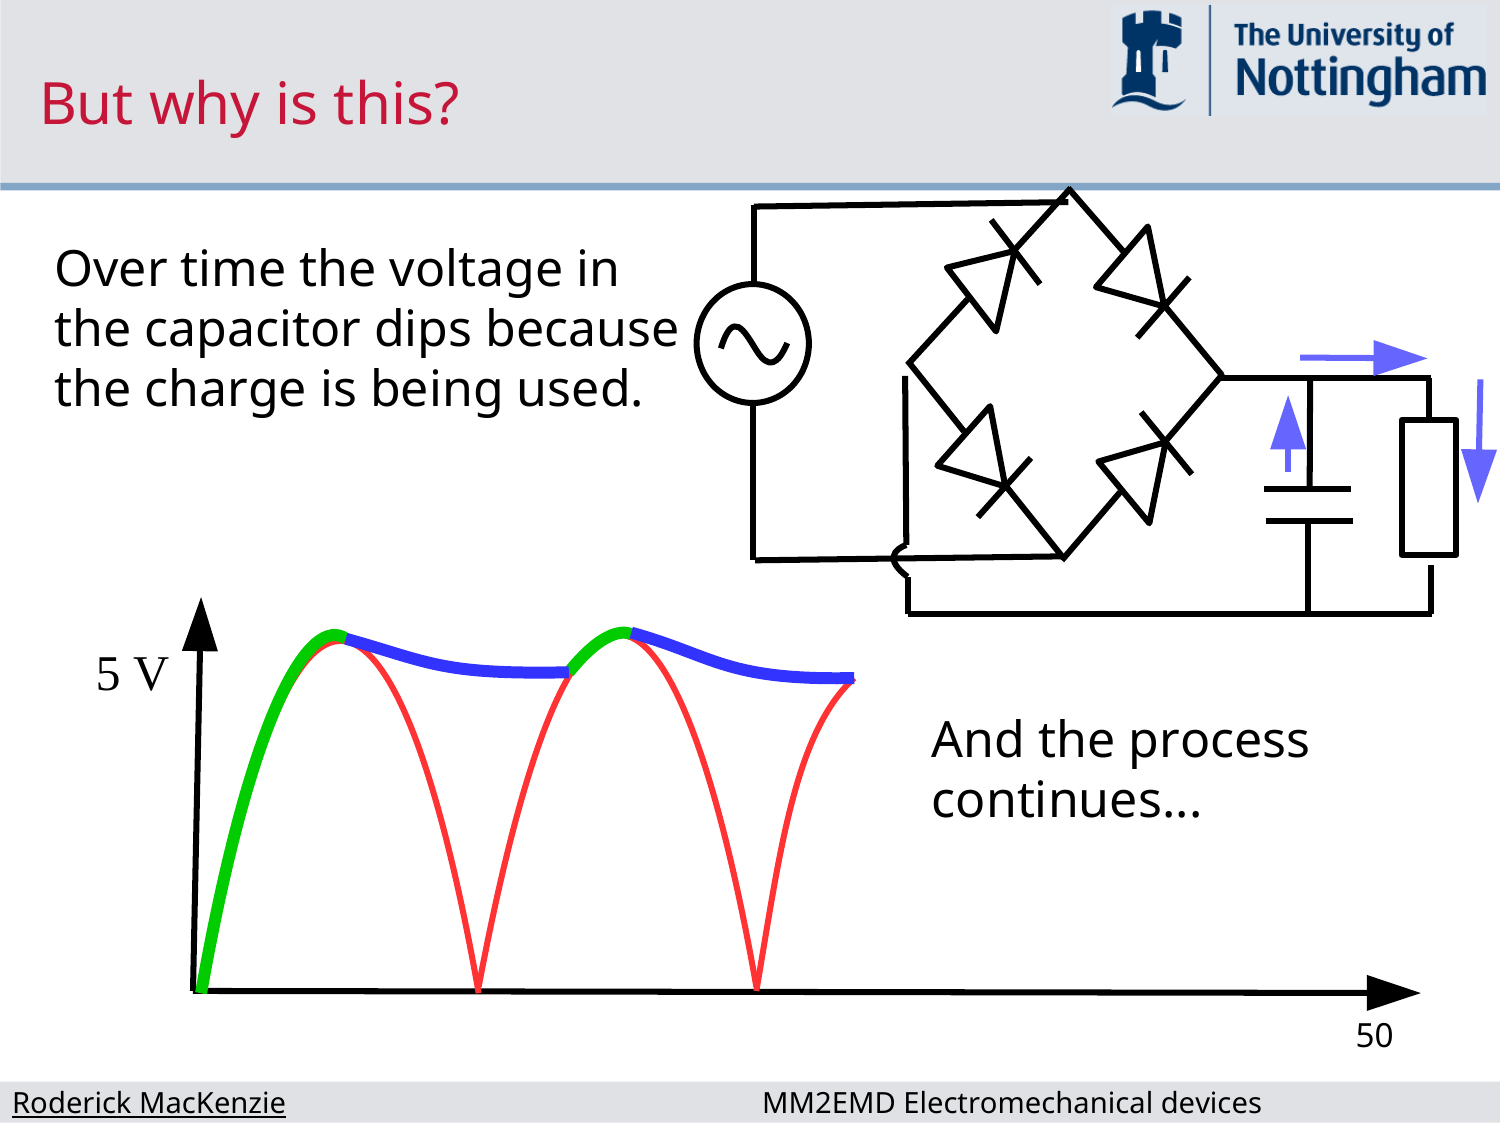

# But why is this?
Over time the voltage in the capacitor dips because the charge is being used.
5 V
And the process continues...